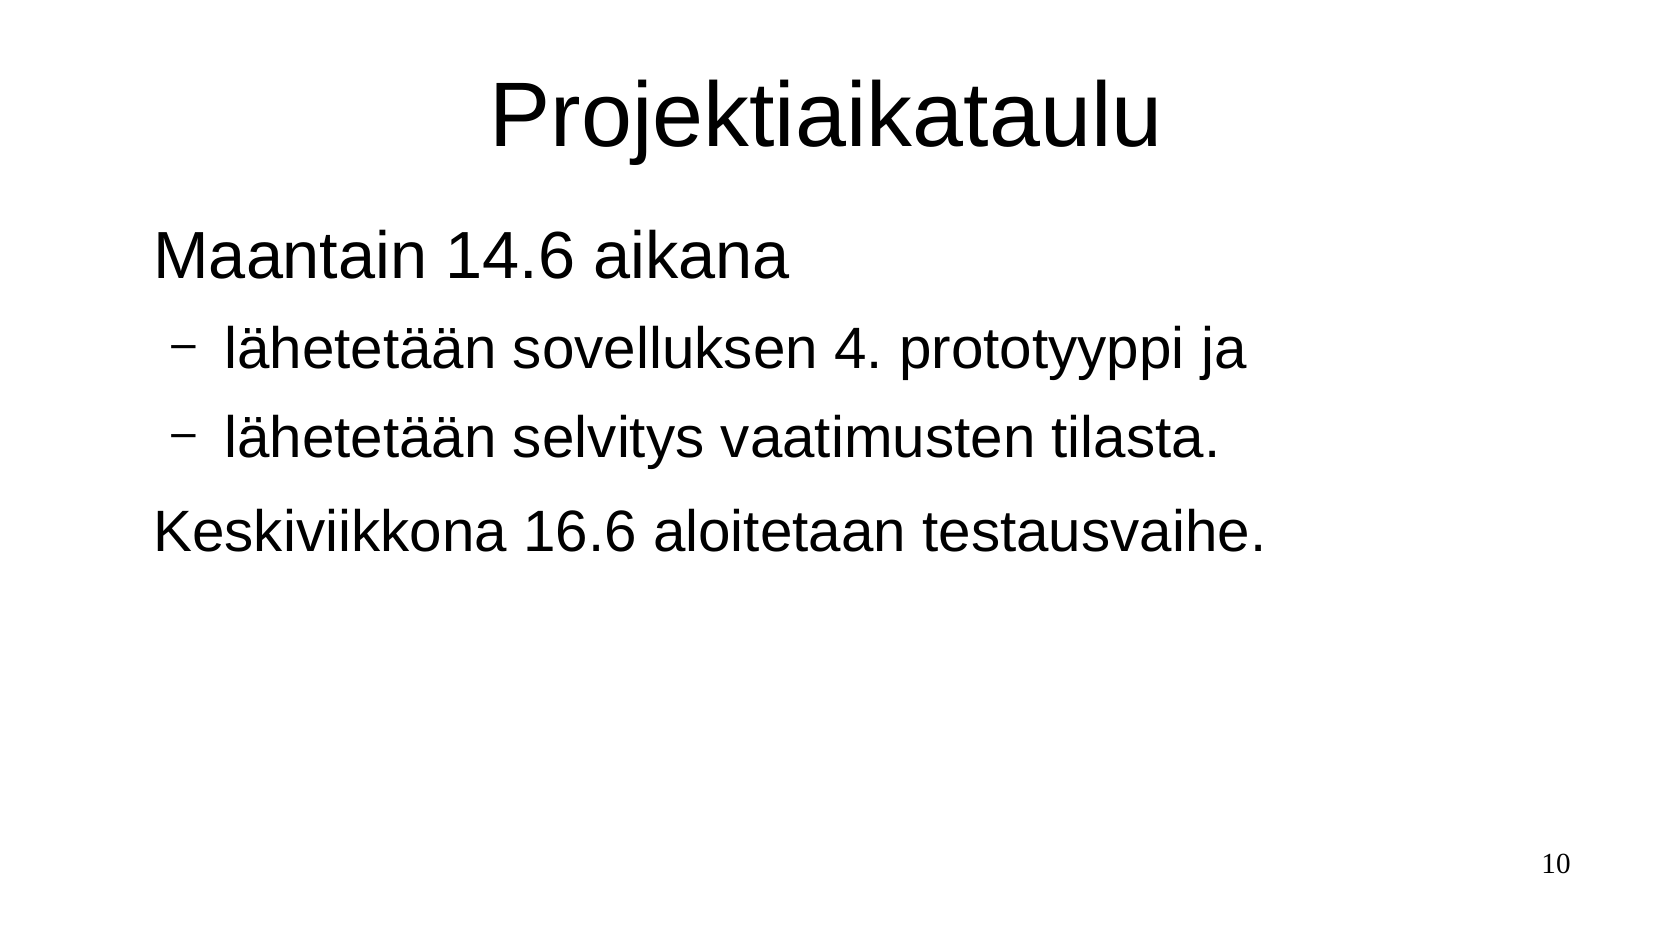

# Projektiaikataulu
Maantain 14.6 aikana
lähetetään sovelluksen 4. prototyyppi ja
lähetetään selvitys vaatimusten tilasta.
Keskiviikkona 16.6 aloitetaan testausvaihe.
10